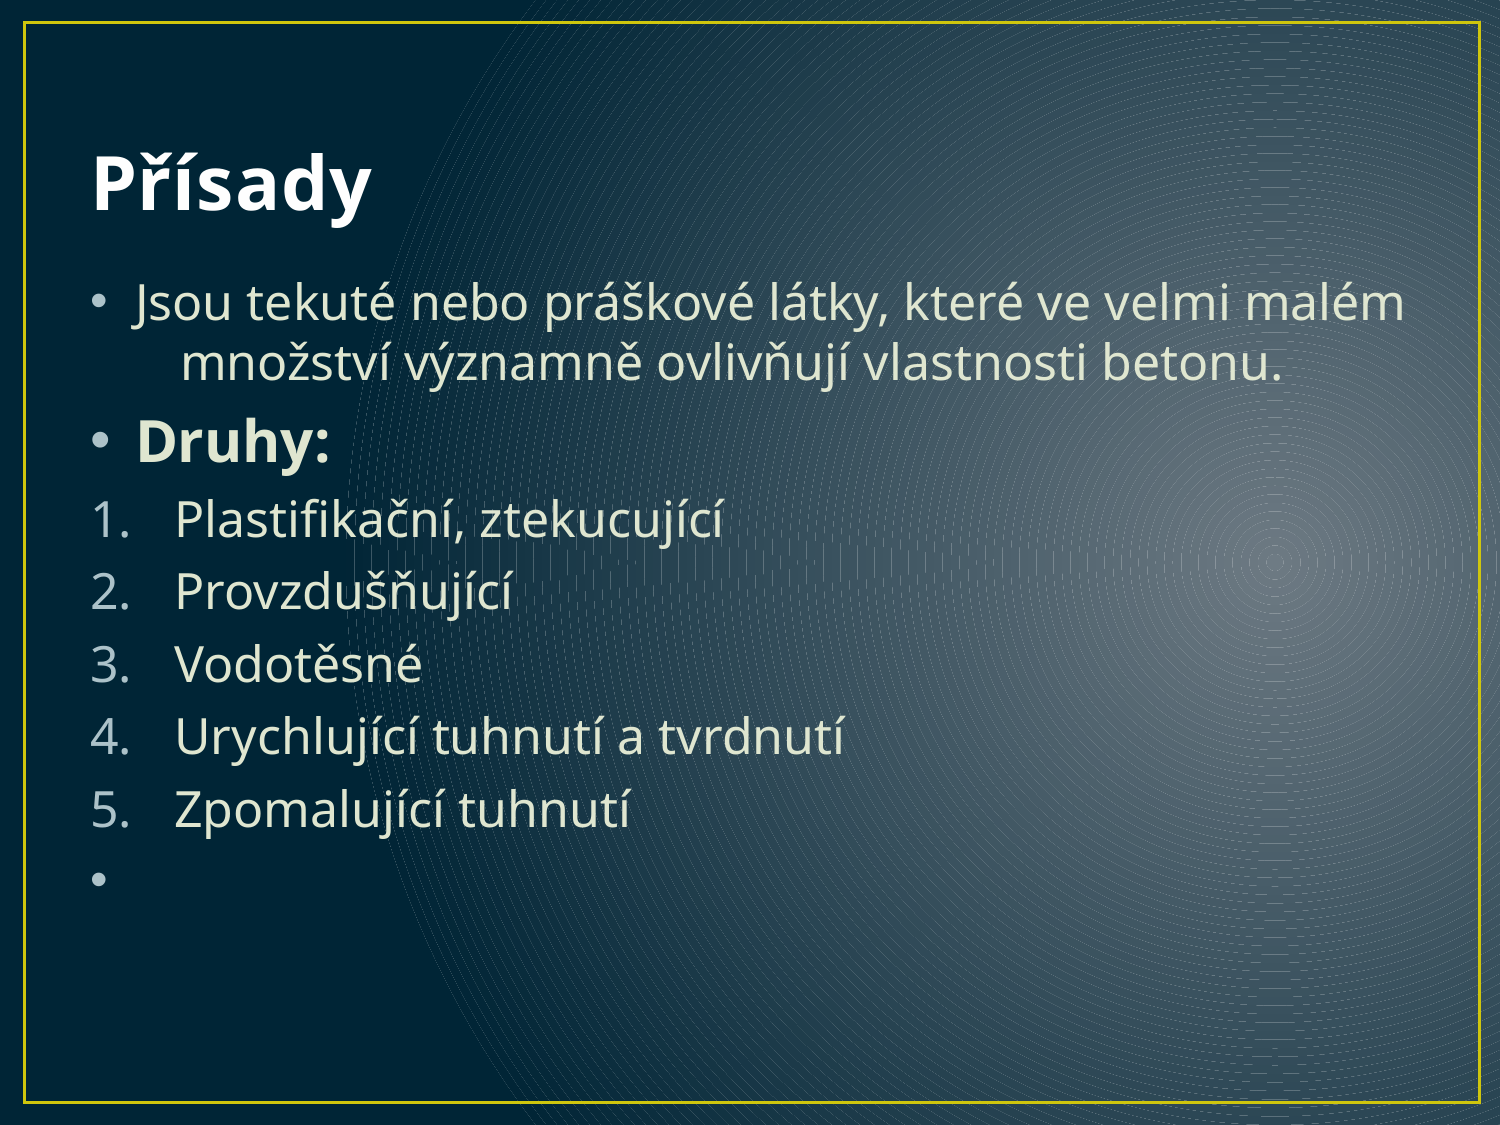

# Přísady
Jsou tekuté nebo práškové látky, které ve velmi malém množství významně ovlivňují vlastnosti betonu.
Druhy:
Plastifikační, ztekucující
Provzdušňující
Vodotěsné
Urychlující tuhnutí a tvrdnutí
Zpomalující tuhnutí